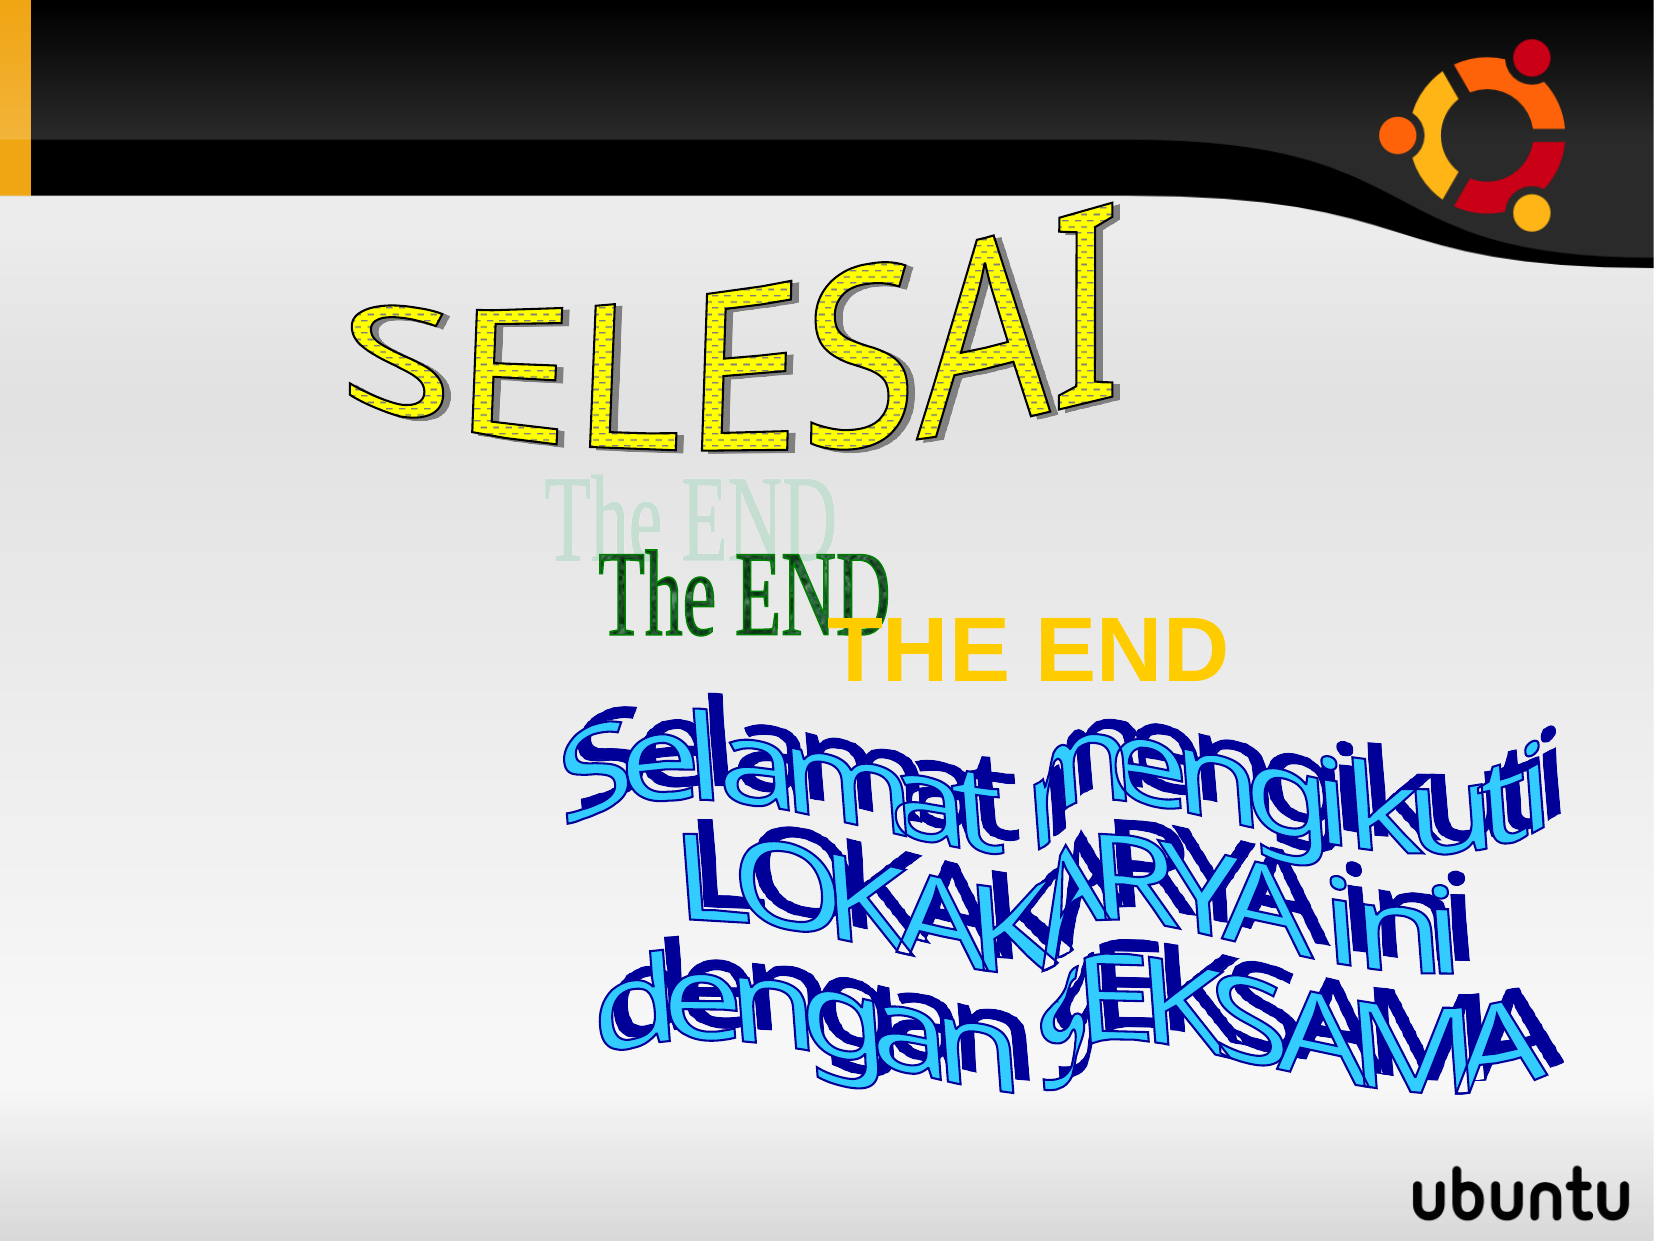

SELESAI
The END
# THE END
Selamat mengikuti
LOKAKARYA ini
dengan SEKSAMA